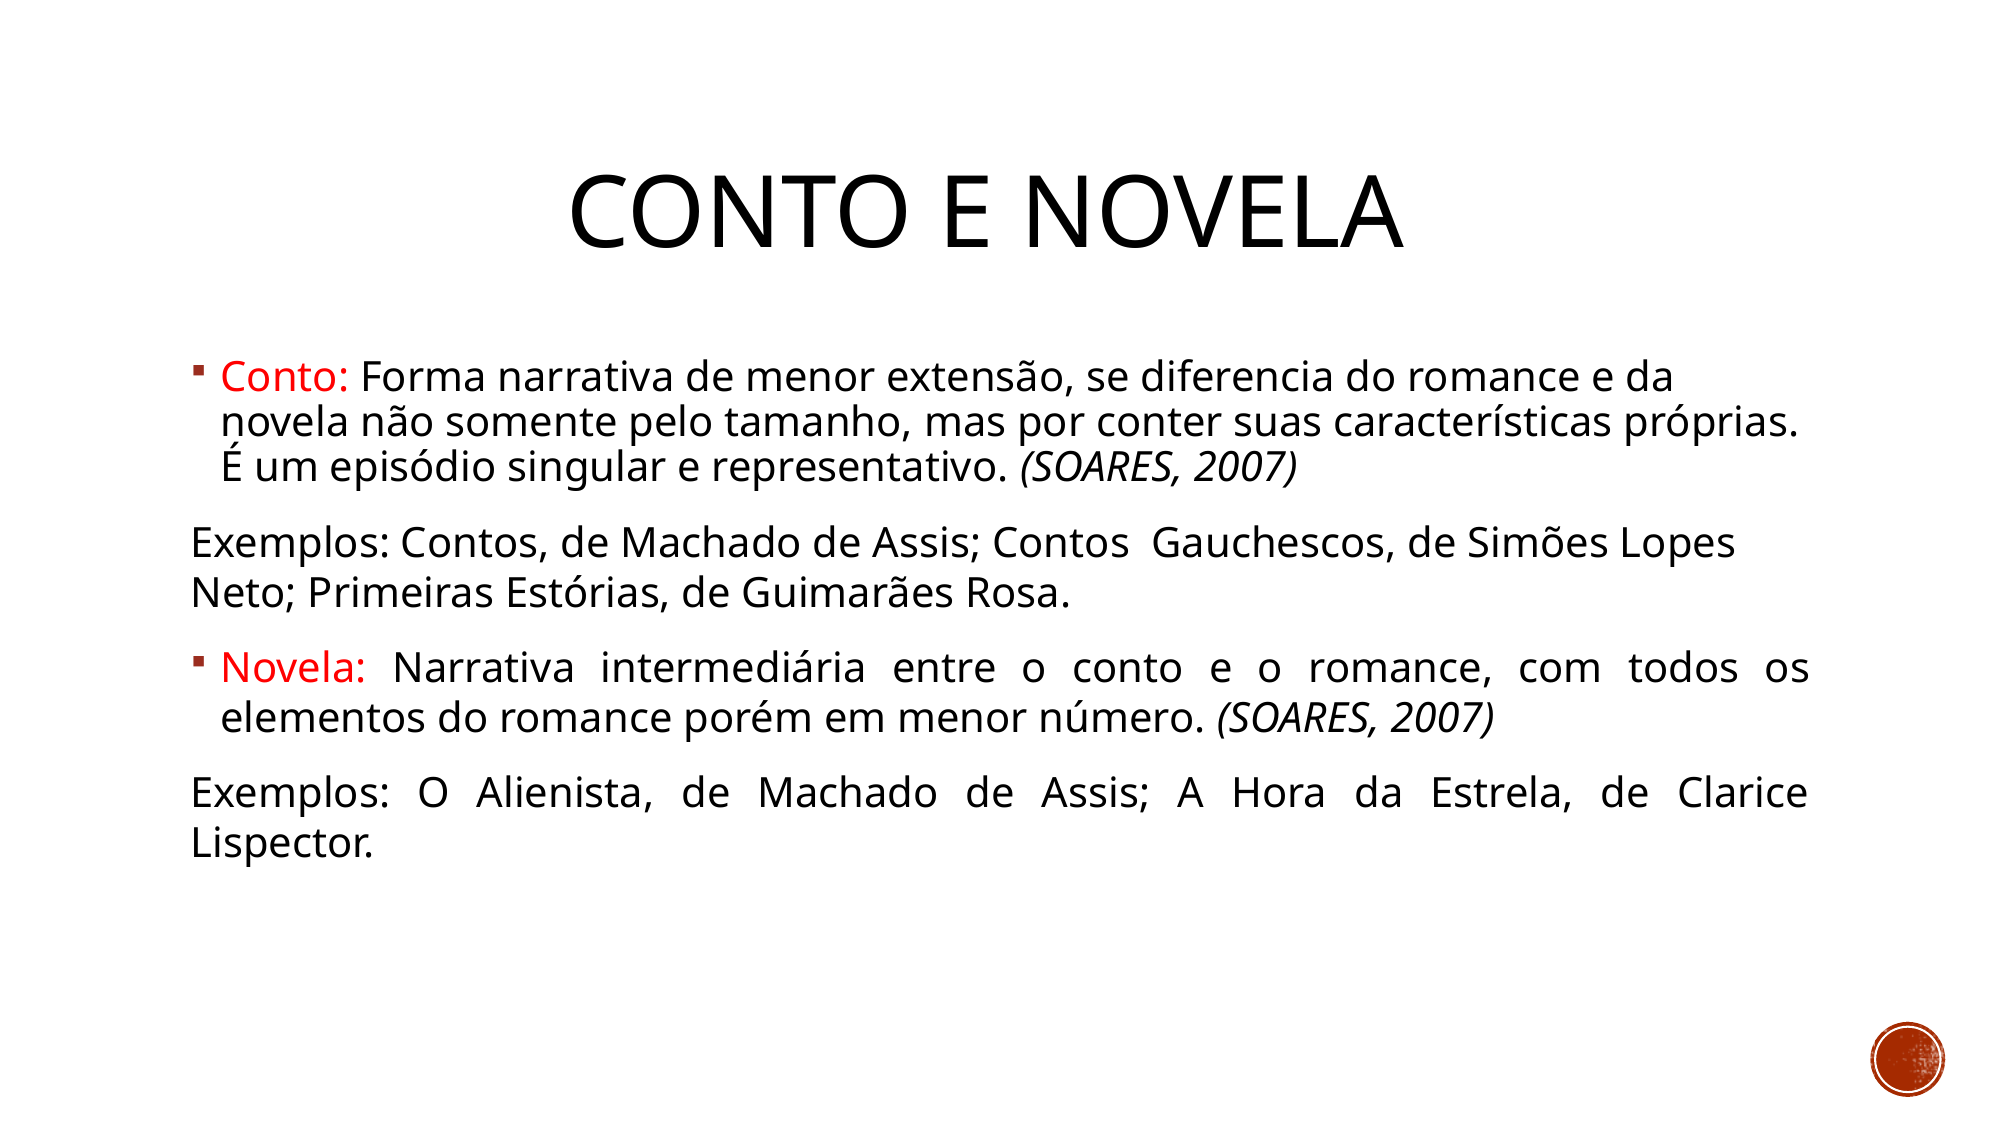

# Conto e Novela
Conto: Forma narrativa de menor extensão, se diferencia do romance e da novela não somente pelo tamanho, mas por conter suas características próprias. É um episódio singular e representativo. (SOARES, 2007)
Exemplos: Contos, de Machado de Assis; Contos Gauchescos, de Simões Lopes Neto; Primeiras Estórias, de Guimarães Rosa.
Novela: Narrativa intermediária entre o conto e o romance, com todos os elementos do romance porém em menor número. (SOARES, 2007)
Exemplos: O Alienista, de Machado de Assis; A Hora da Estrela, de Clarice Lispector.